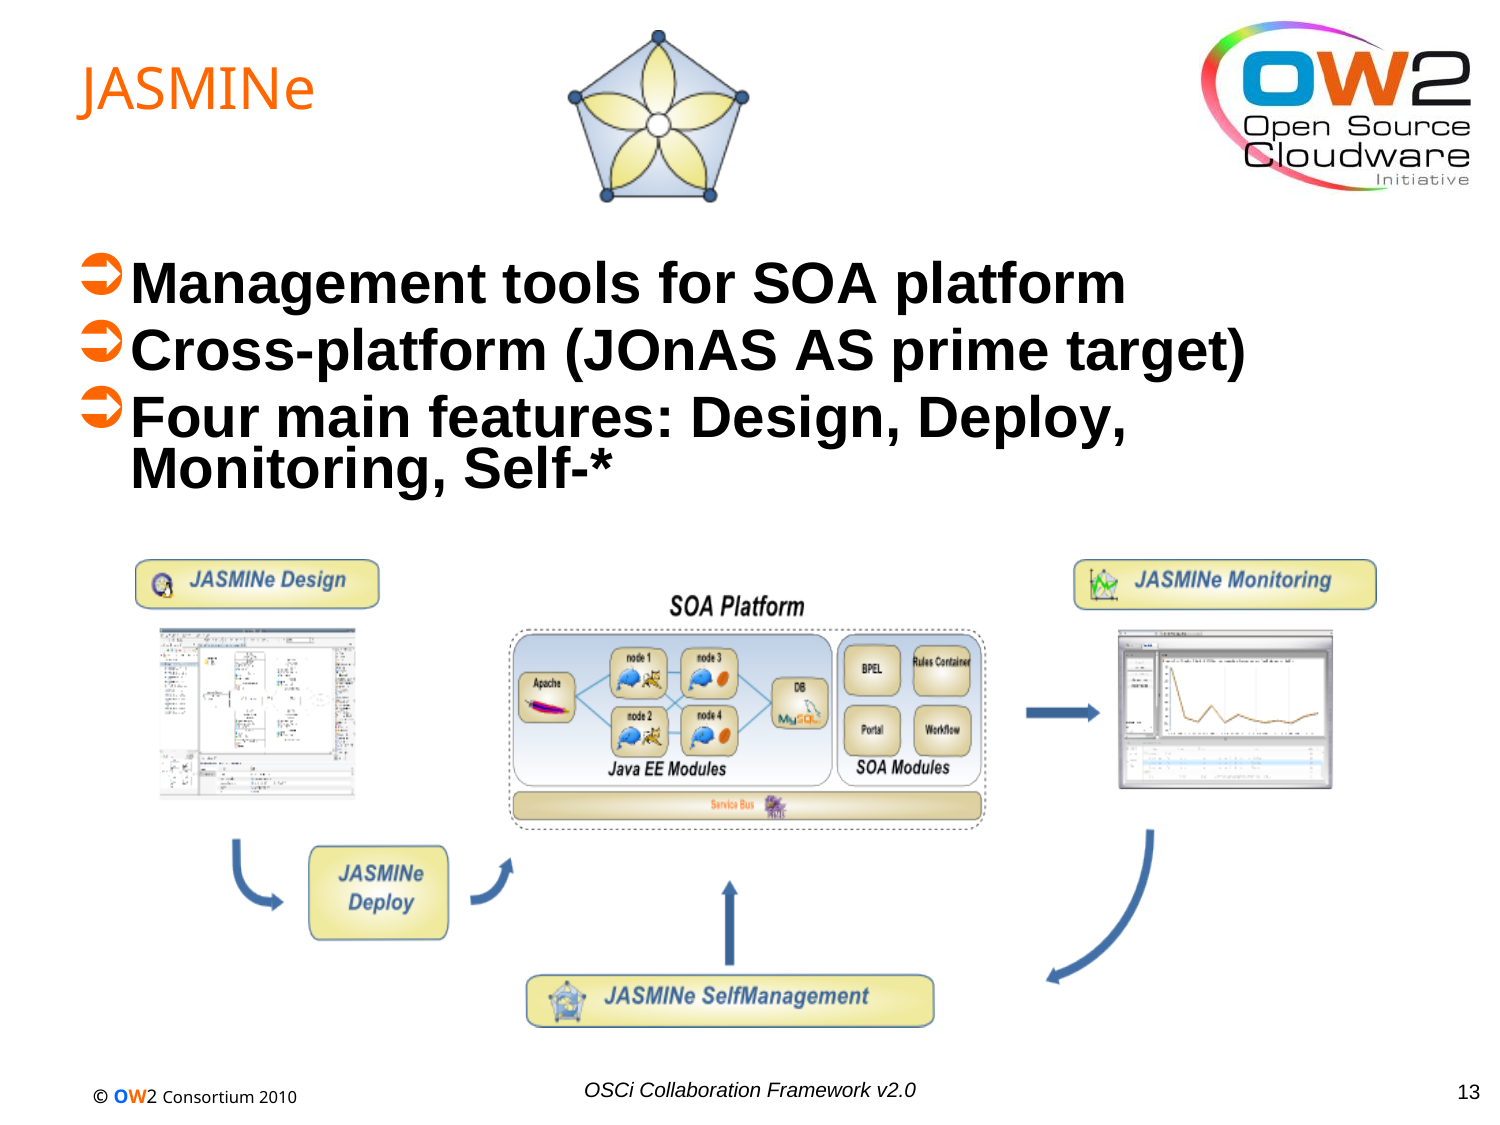

# JASMINe
Management tools for SOA platform
Cross-platform (JOnAS AS prime target)
Four main features: Design, Deploy, Monitoring, Self-*